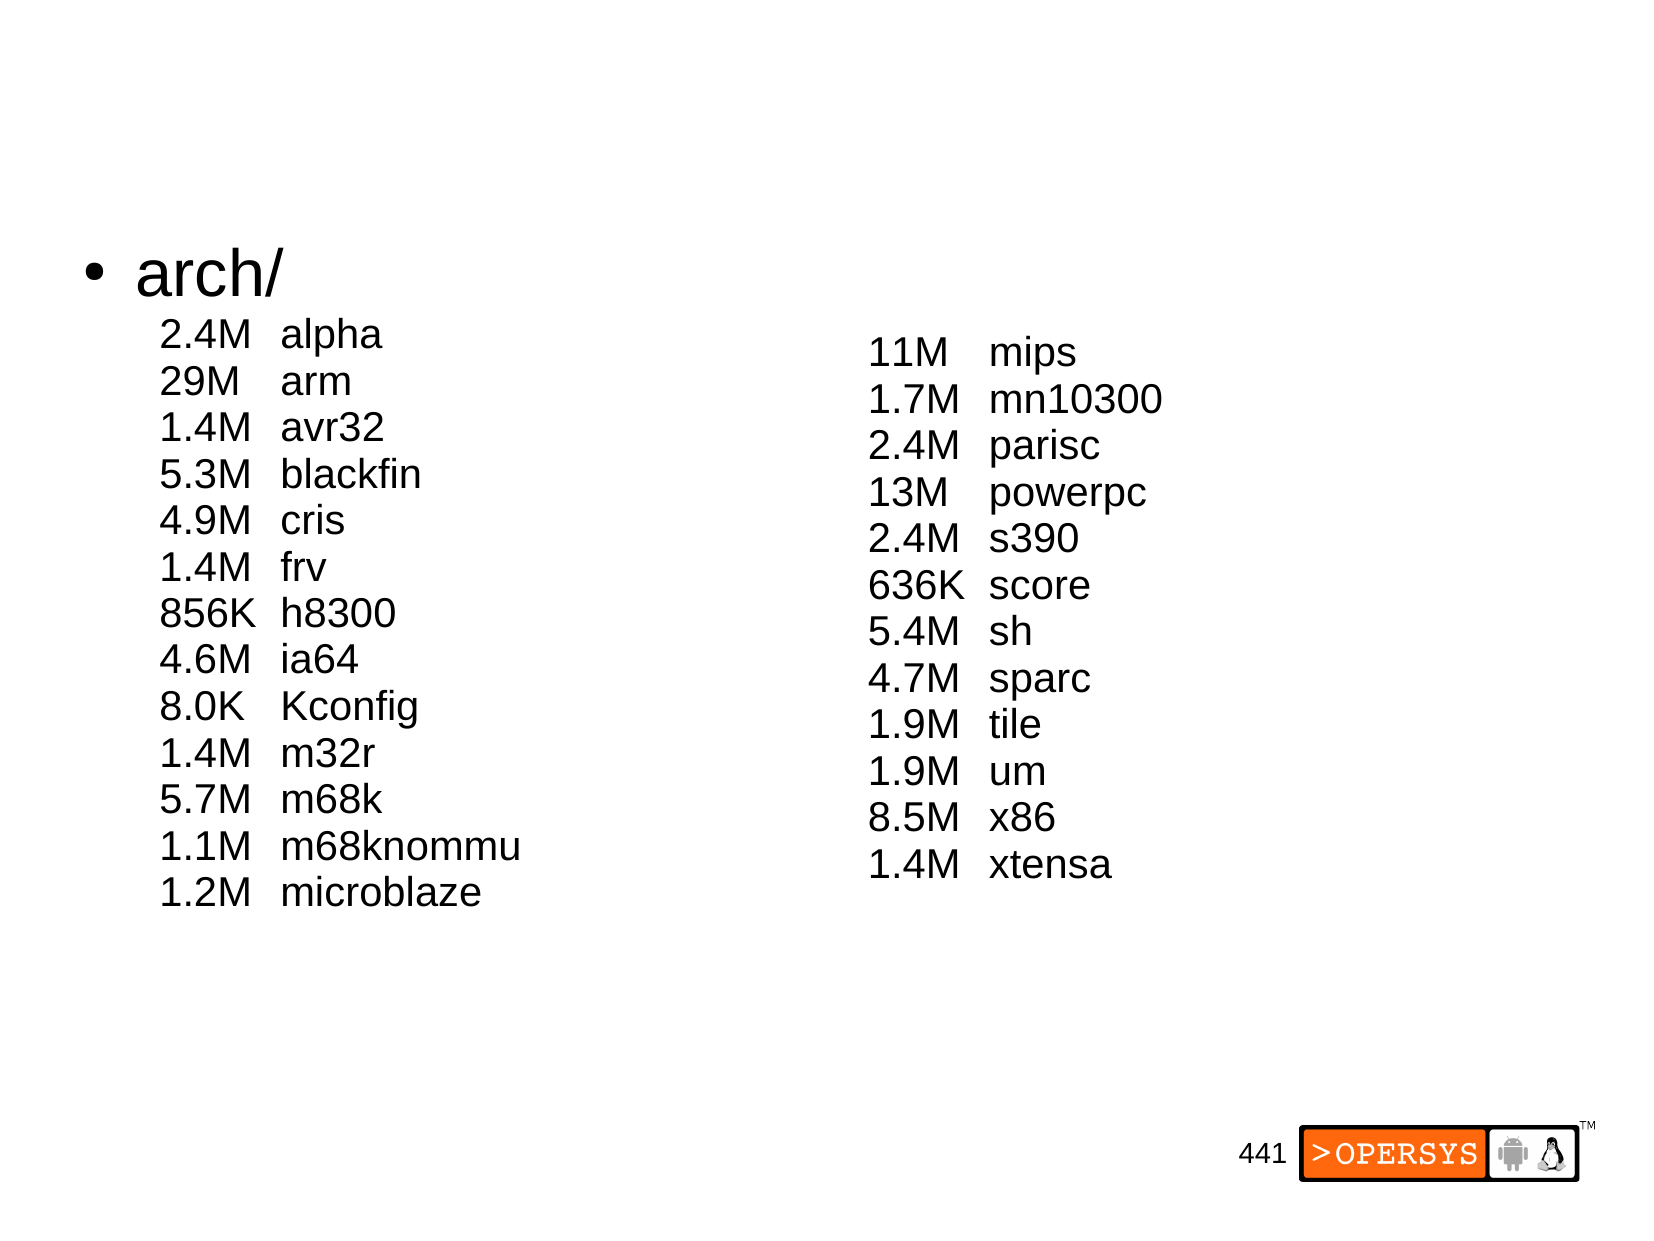

# arch/
2.4M	alpha
29M	arm
1.4M	avr32
5.3M	blackfin
4.9M	cris
1.4M	frv
856K	h8300
4.6M	ia64
8.0K	Kconfig
1.4M	m32r
5.7M	m68k
1.1M	m68knommu
1.2M	microblaze
11M	mips
1.7M	mn10300
2.4M	parisc
13M	powerpc
2.4M	s390
636K	score
5.4M	sh
4.7M	sparc
1.9M	tile
1.9M	um
8.5M	x86
1.4M	xtensa